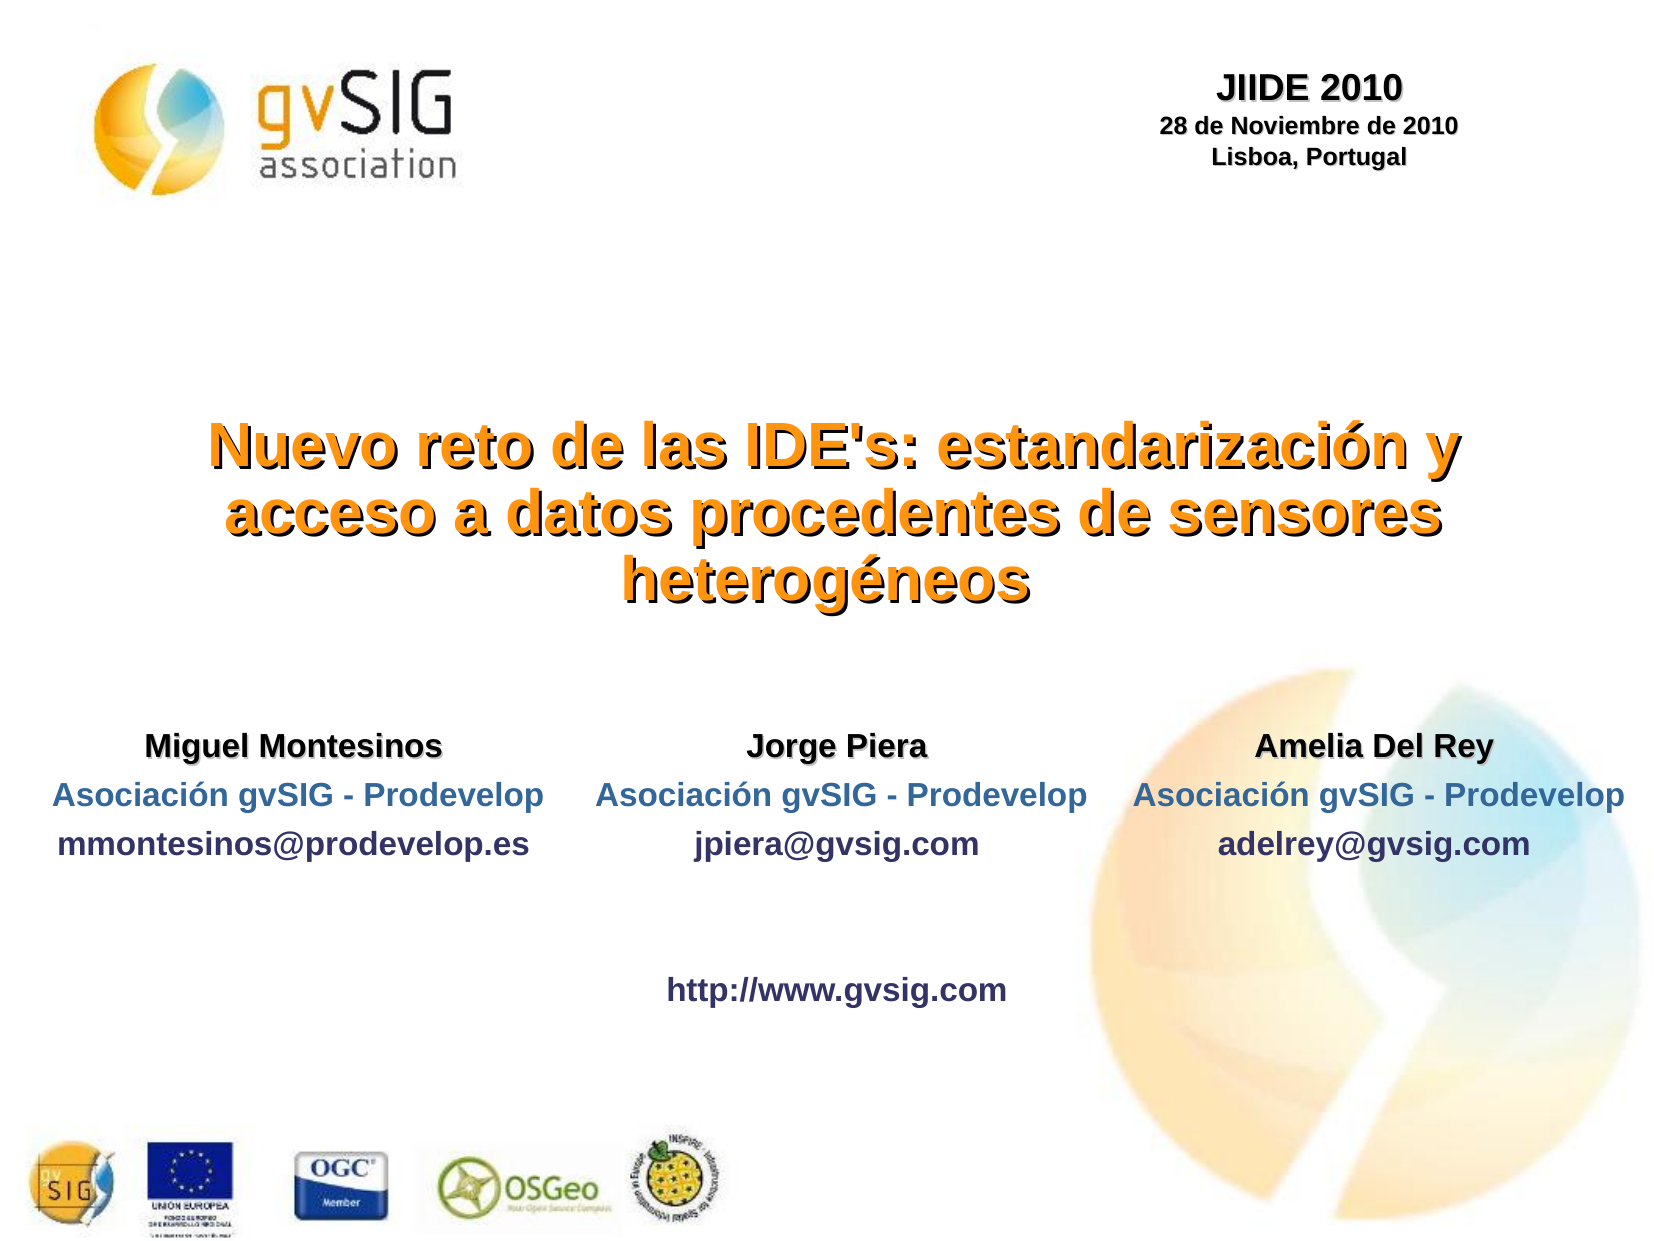

Nuevo reto de las IDE's: estandarización y acceso a datos procedentes de sensores heterogéneos
Jorge Piera
 Asociación gvSIG - Prodevelop
jpiera@gvsig.com
http://www.gvsig.com
Miguel Montesinos
 Asociación gvSIG - Prodevelop
mmontesinos@prodevelop.es
Amelia Del Rey
 Asociación gvSIG - Prodevelop
adelrey@gvsig.com
25/10/2006